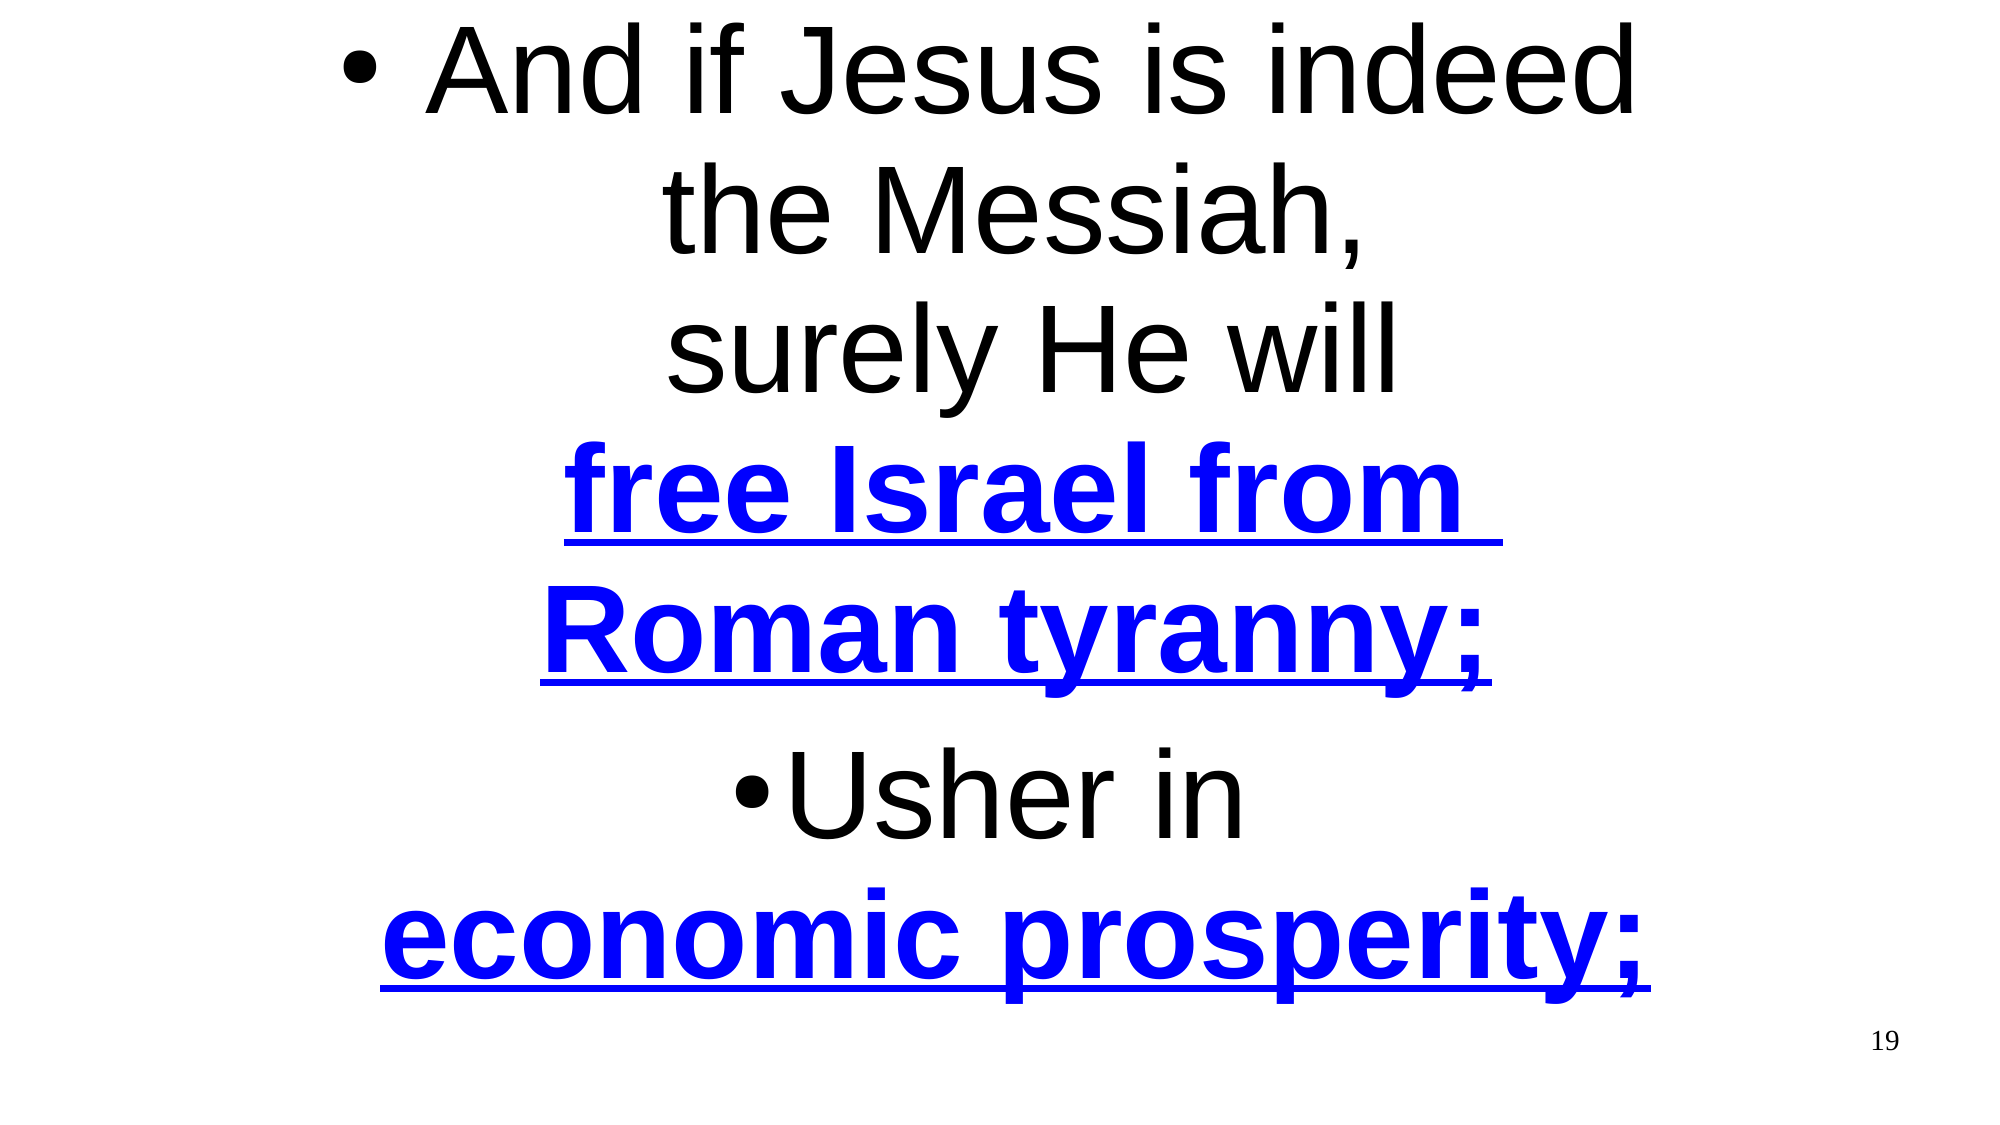

# And if Jesus is indeed the Messiah, surely He will free Israel from Roman tyranny;
Usher in
economic prosperity;
19